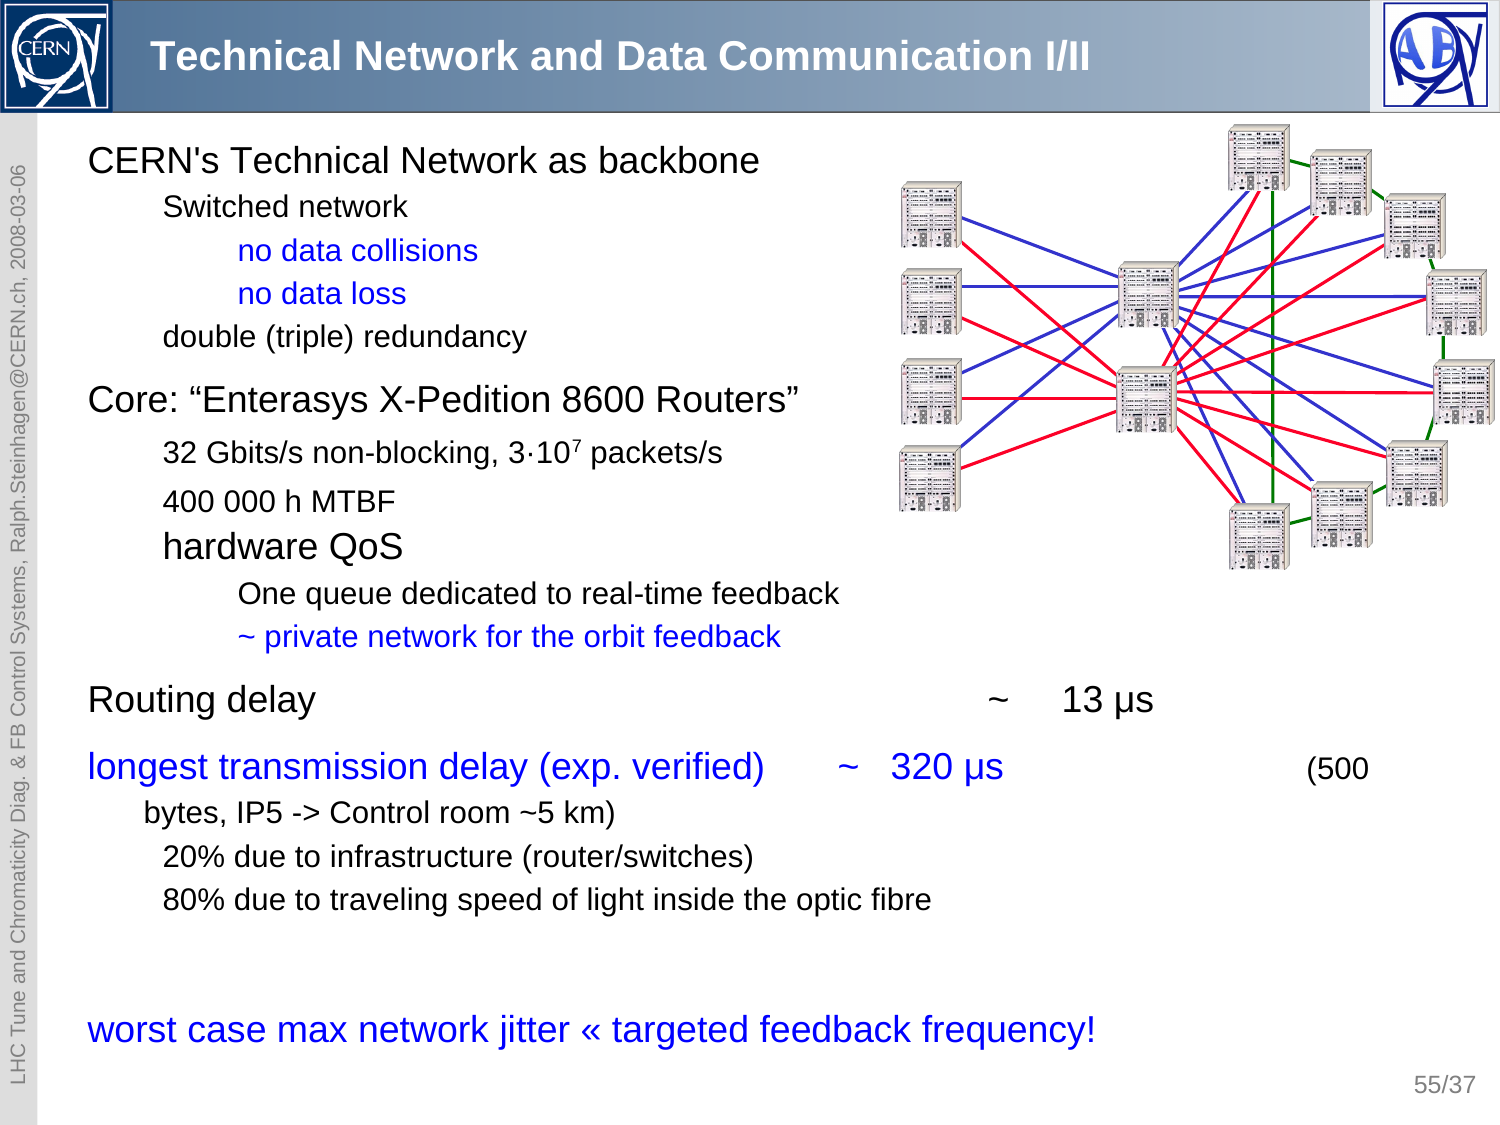

# Technical Network and Data Communication I/II
CERN's Technical Network as backbone
Switched network
no data collisions
no data loss
double (triple) redundancy
Core: “Enterasys X-Pedition 8600 Routers”
32 Gbits/s non-blocking, 3·107 packets/s
400 000 h MTBF
hardware QoS
One queue dedicated to real-time feedback
~ private network for the orbit feedback
Routing delay 					~ 13 μs
longest transmission delay (exp. verified) 	~ 320 μs 		 (500 bytes, IP5 -> Control room ~5 km)
20% due to infrastructure (router/switches)
80% due to traveling speed of light inside the optic fibre
worst case max network jitter « targeted feedback frequency!